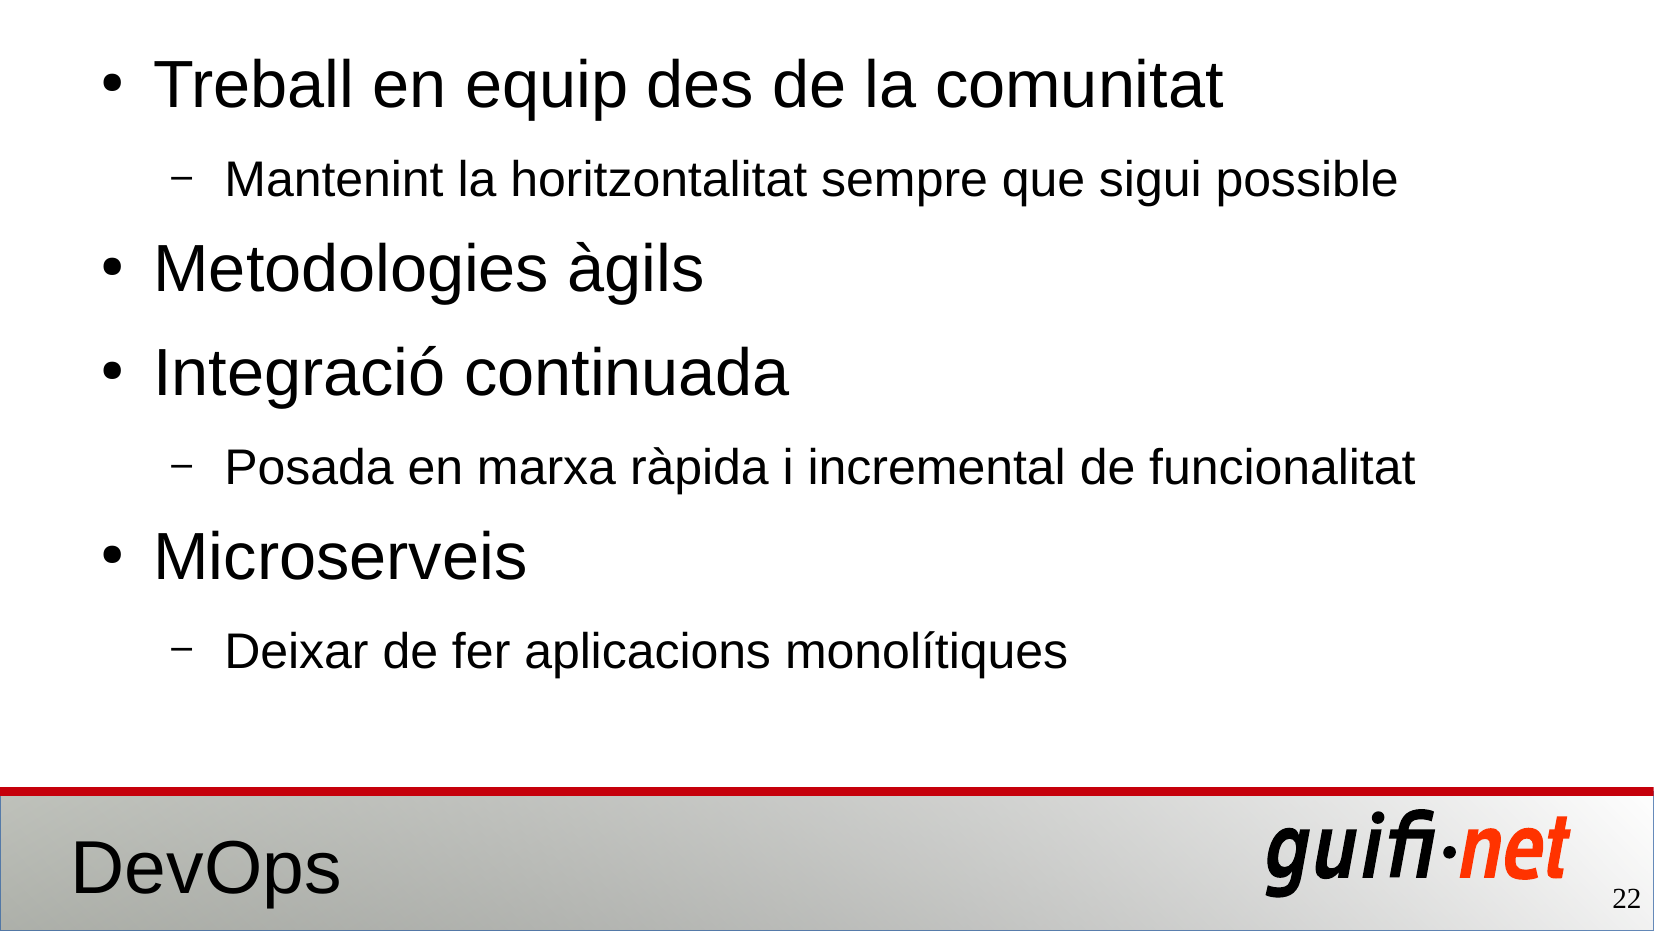

Treball en equip des de la comunitat
Mantenint la horitzontalitat sempre que sigui possible
Metodologies àgils
Integració continuada
Posada en marxa ràpida i incremental de funcionalitat
Microserveis
Deixar de fer aplicacions monolítiques
# DevOps
22